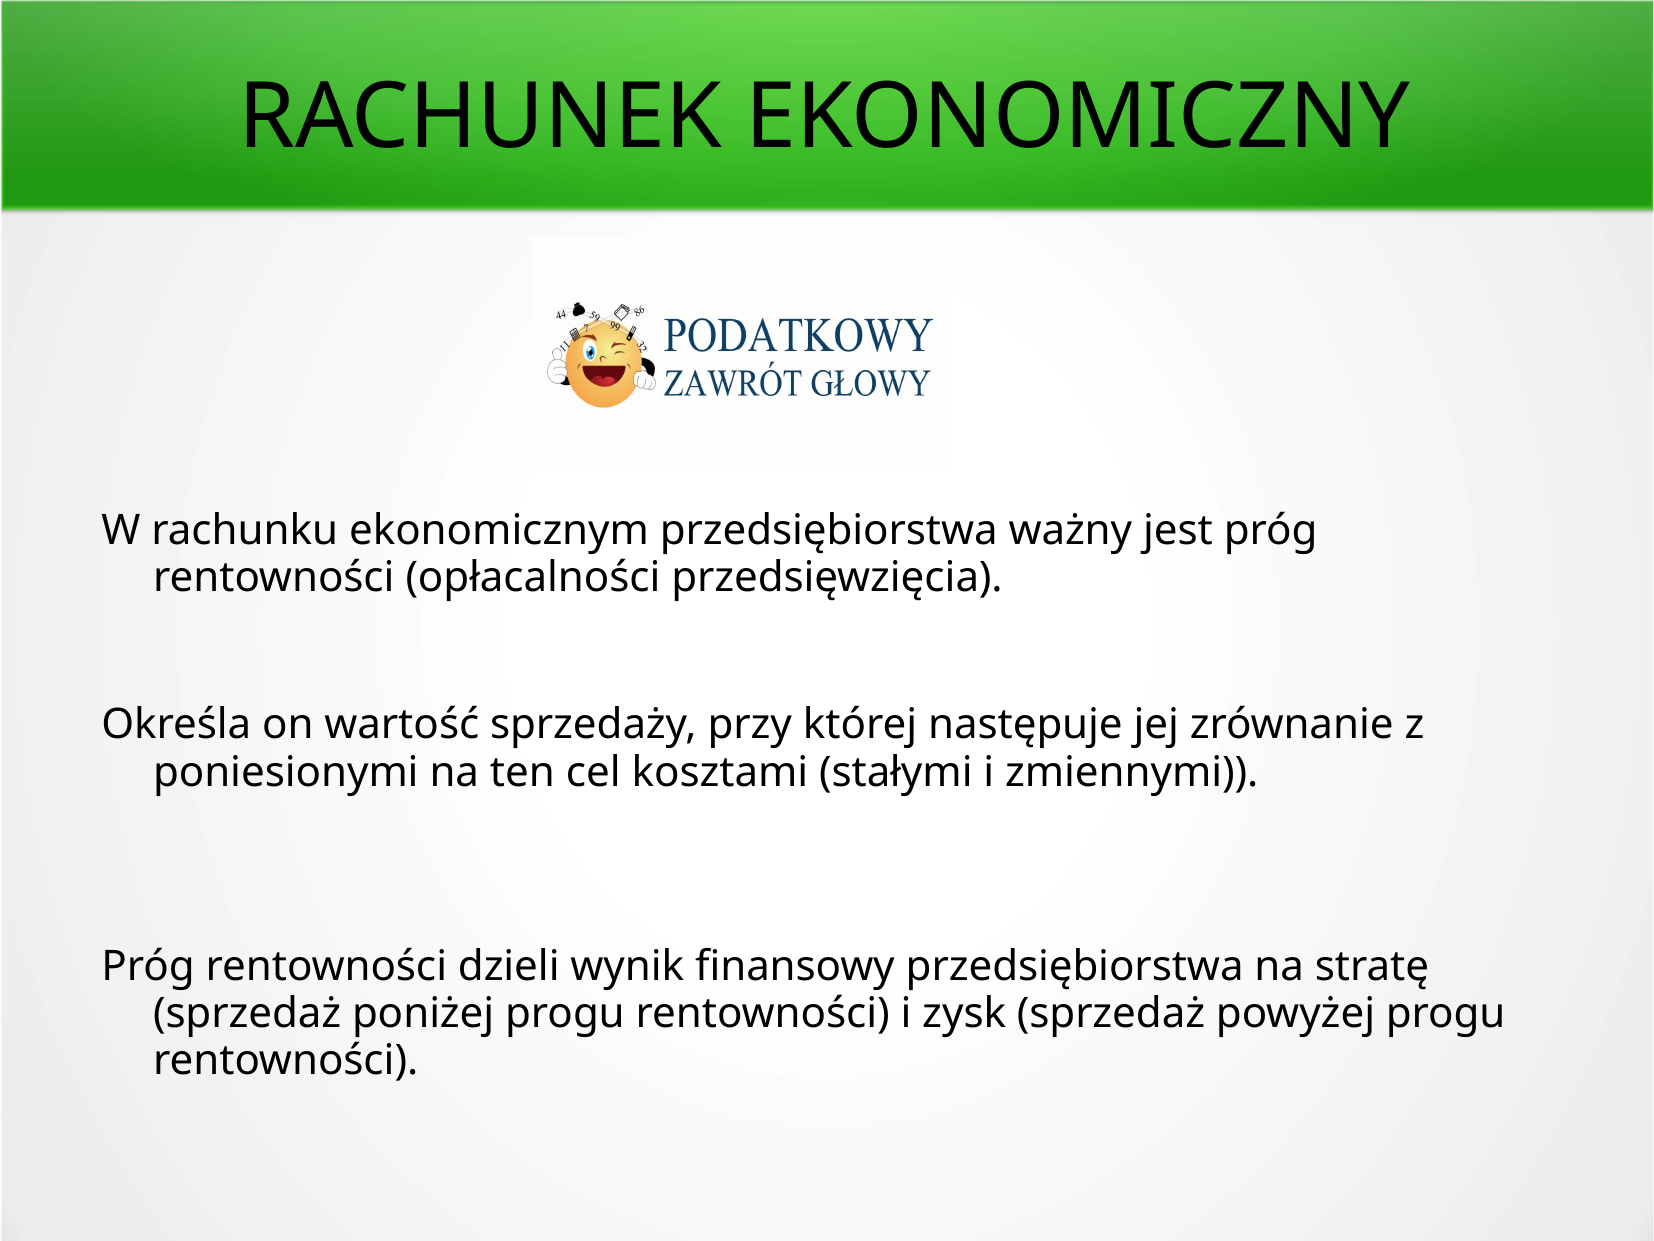

# RACHUNEK EKONOMICZNY
W rachunku ekonomicznym przedsiębiorstwa ważny jest próg rentowności (opłacalności przedsięwzięcia).
Określa on wartość sprzedaży, przy której następuje jej zrównanie z poniesionymi na ten cel kosztami (stałymi i zmiennymi)).
Próg rentowności dzieli wynik finansowy przedsiębiorstwa na stratę (sprzedaż poniżej progu rentowności) i zysk (sprzedaż powyżej progu rentowności).